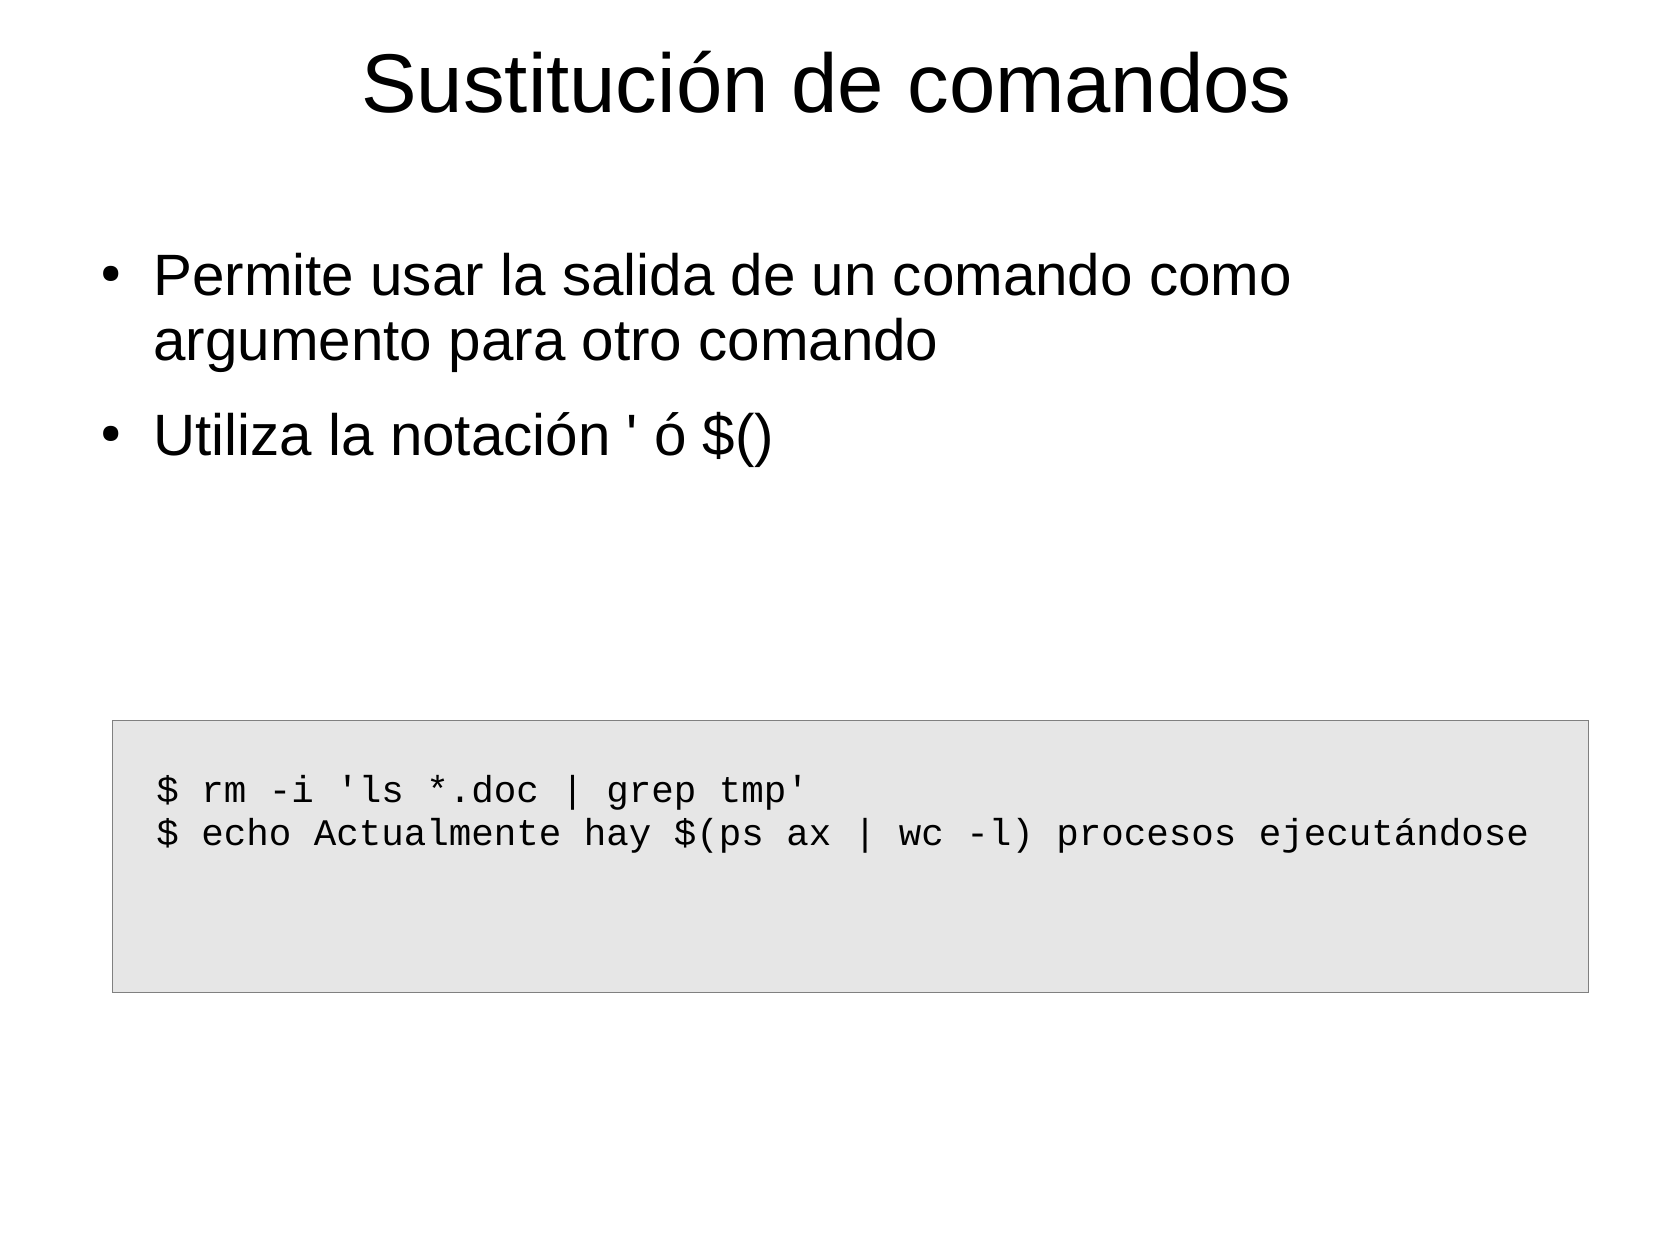

# Sustitución de comandos
Permite usar la salida de un comando como argumento para otro comando
Utiliza la notación ' ó $()
$ rm -i 'ls *.doc | grep tmp'
$ echo Actualmente hay $(ps ax | wc -l) procesos ejecutándose